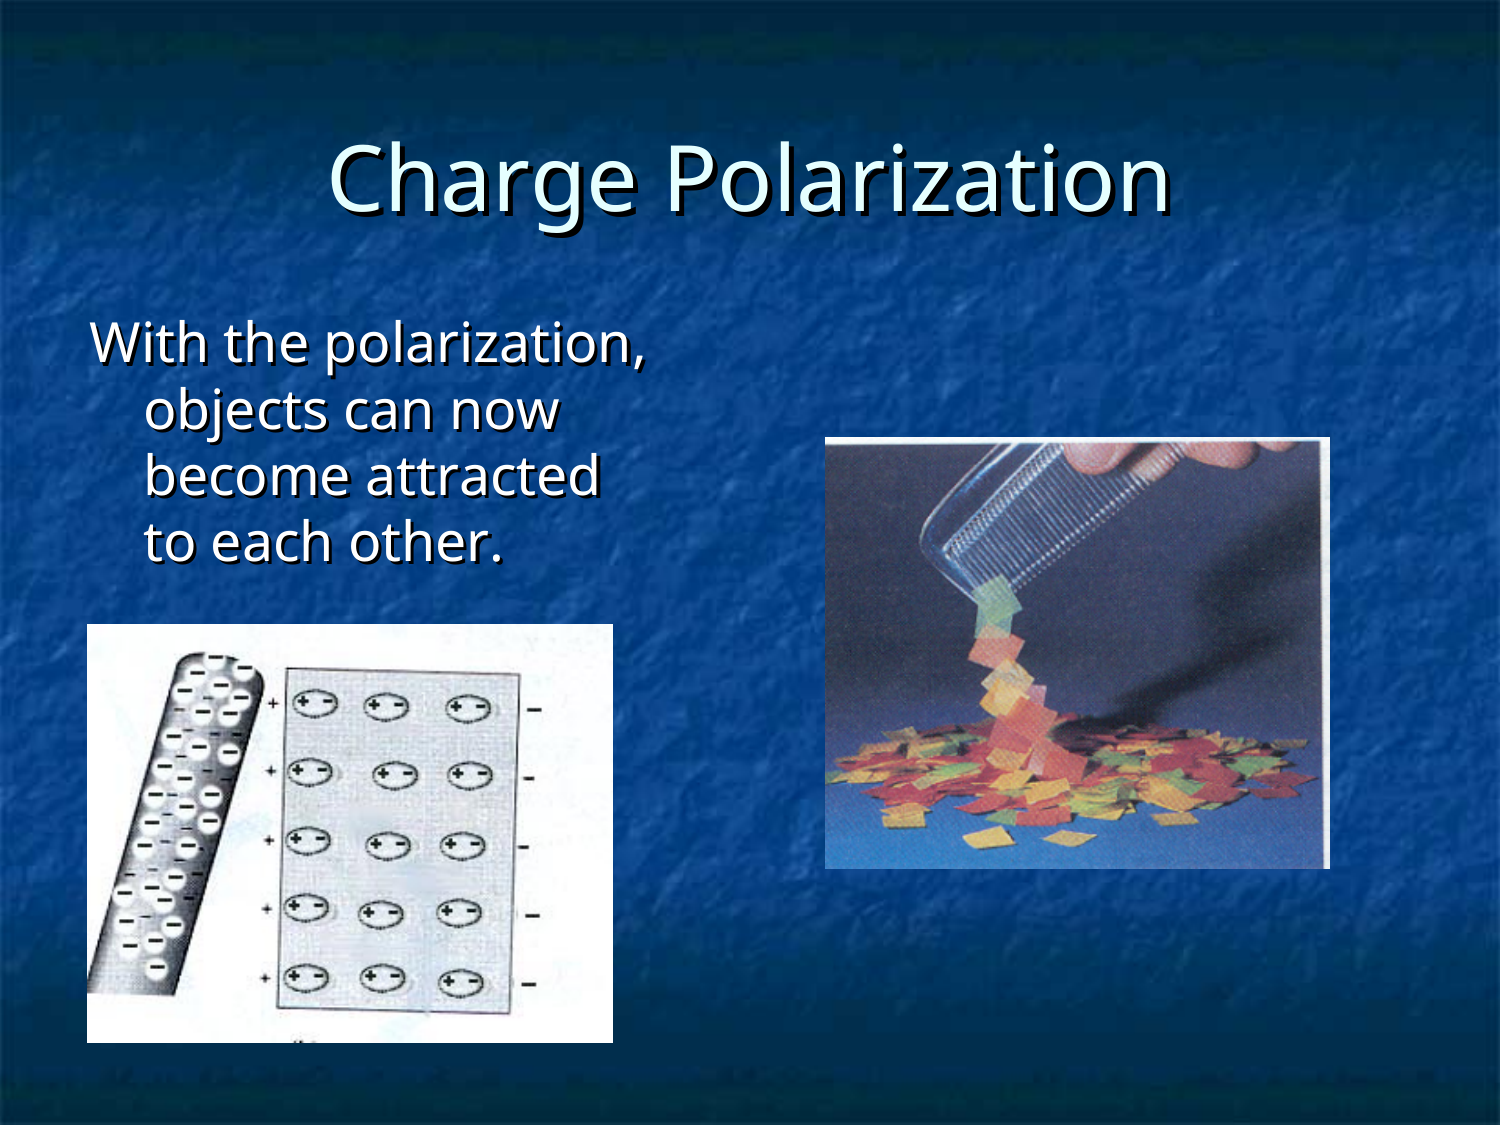

# Charge Polarization
With the polarization, objects can now become attracted to each other.